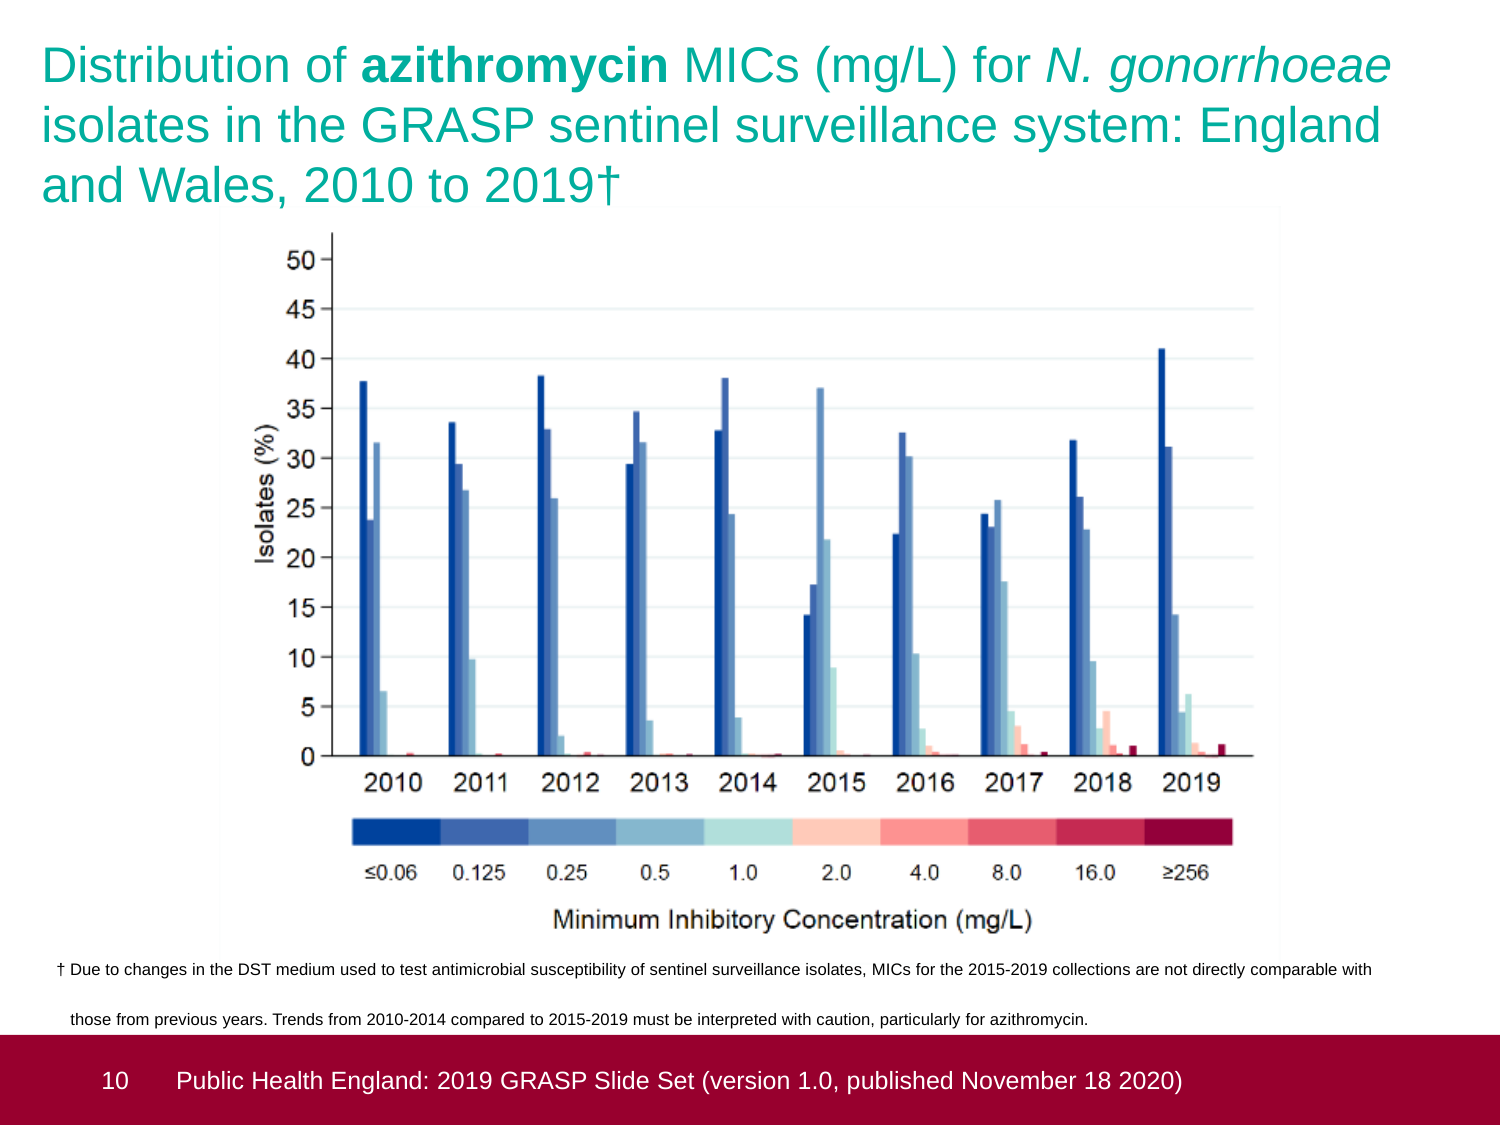

# Distribution of azithromycin MICs (mg/L) for N. gonorrhoeae isolates in the GRASP sentinel surveillance system: England and Wales, 2010 to 2019†
† Due to changes in the DST medium used to test antimicrobial susceptibility of sentinel surveillance isolates, MICs for the 2015-2019 collections are not directly comparable with
 those from previous years. Trends from 2010-2014 compared to 2015-2019 must be interpreted with caution, particularly for azithromycin.
 5
Public Health England: 2019 GRASP Slide Set (version 1.0, published November 18 2020)